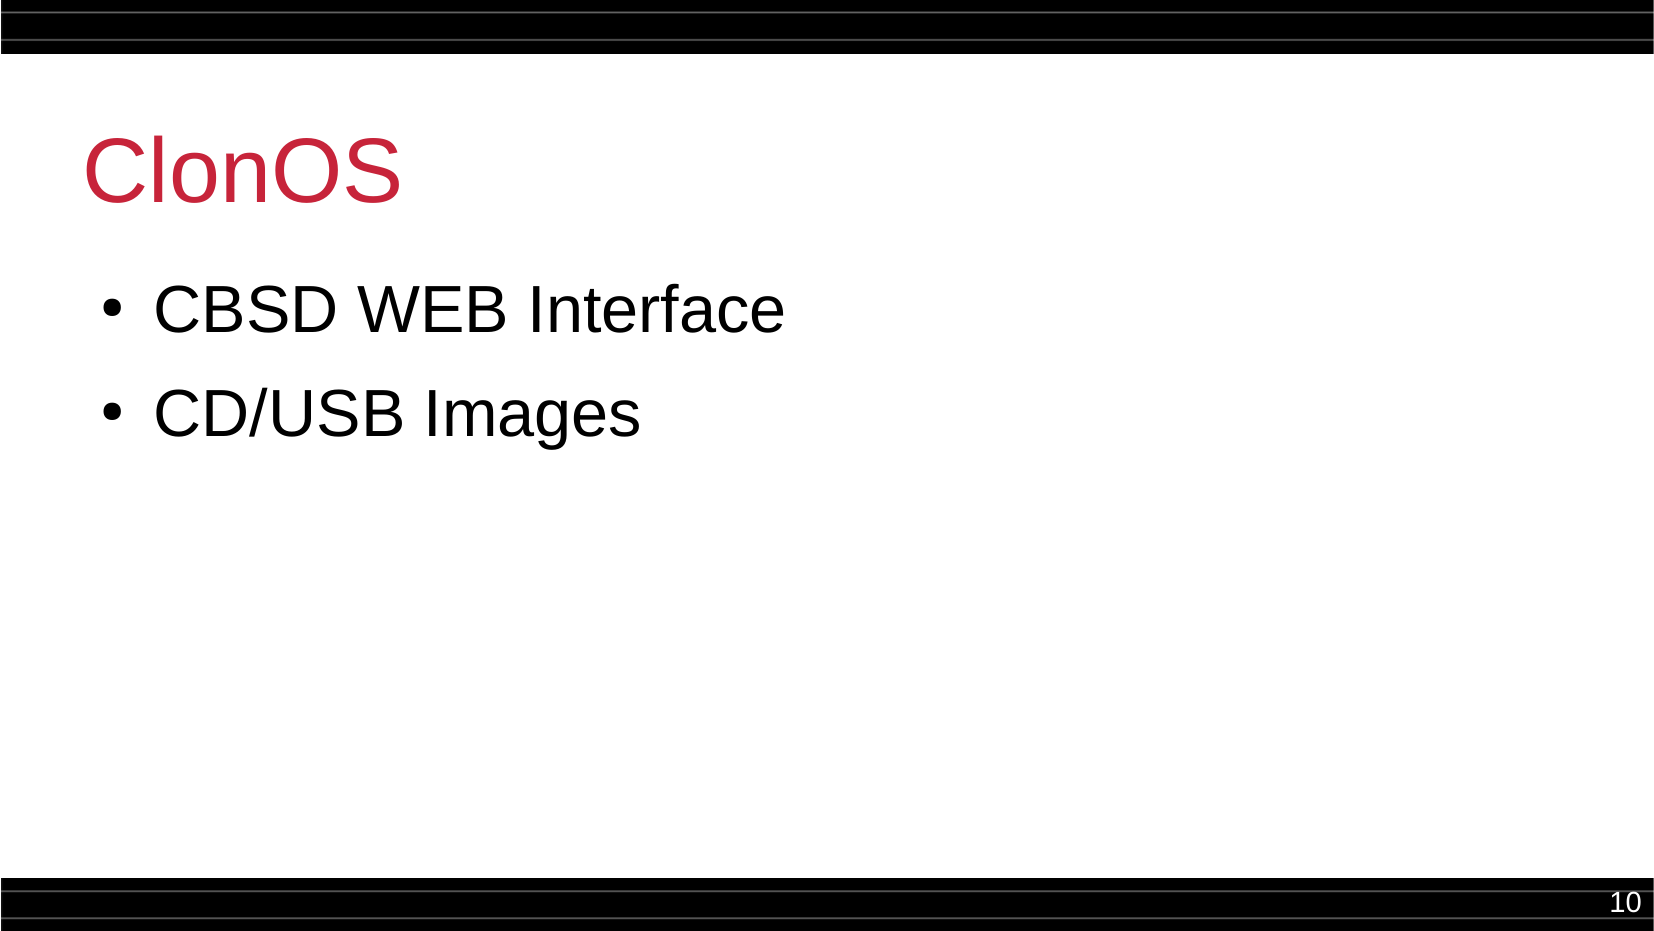

# ClonOS
CBSD WEB Interface
CD/USB Images